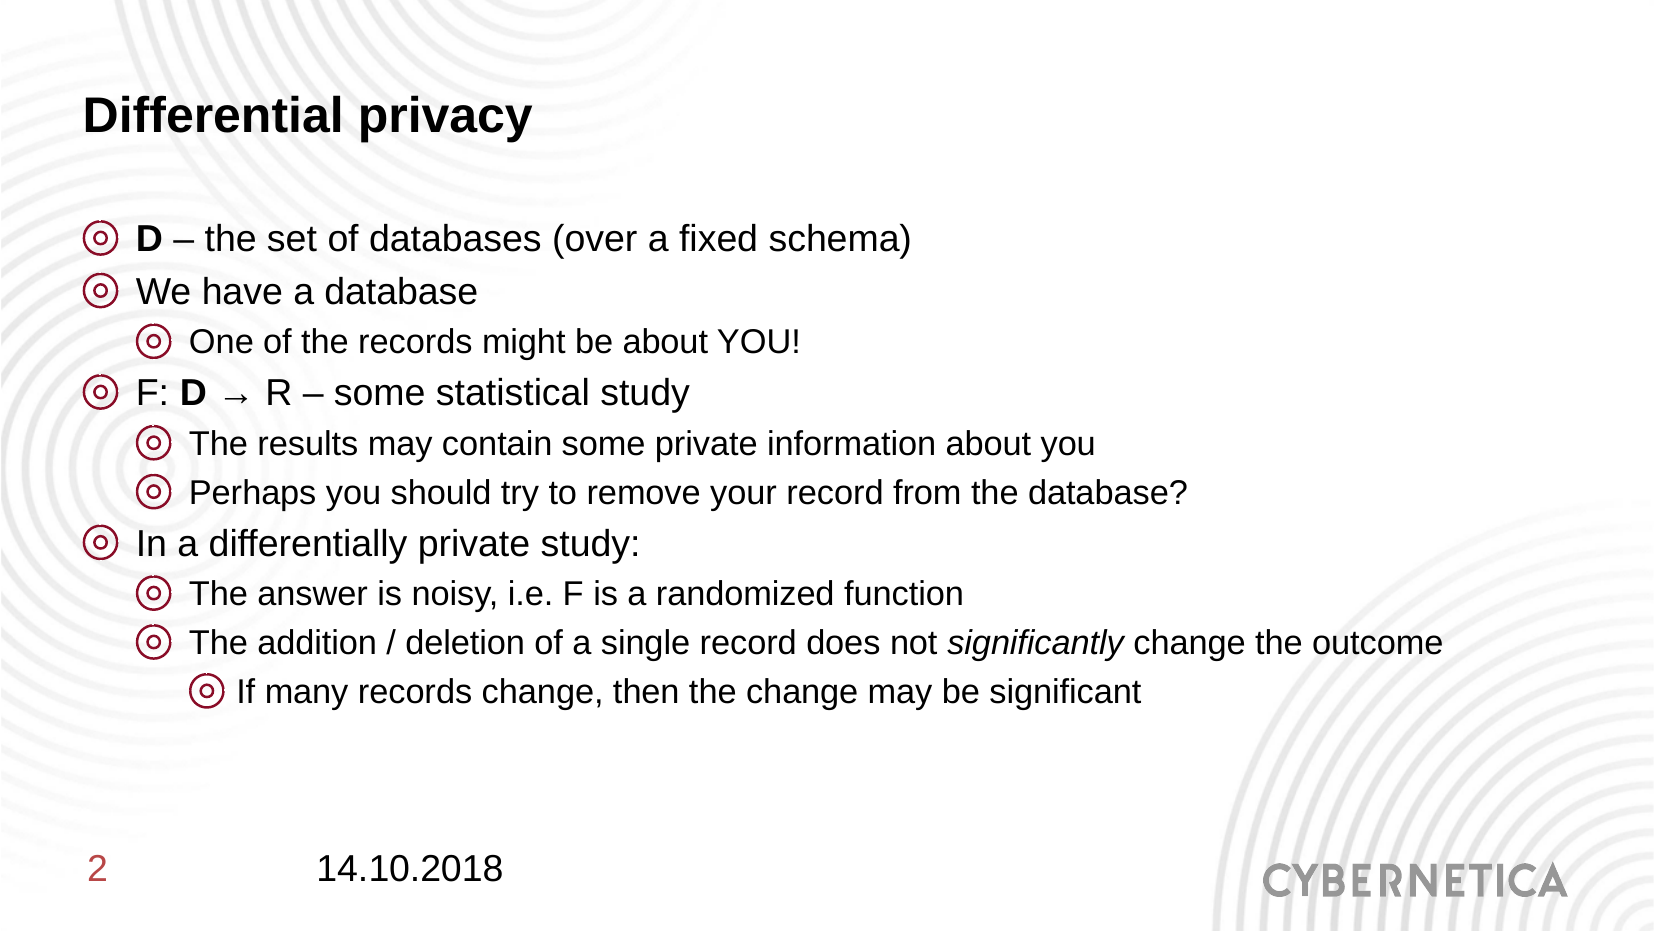

# Differential privacy
D – the set of databases (over a fixed schema)
We have a database
One of the records might be about YOU!
F: D → R – some statistical study
The results may contain some private information about you
Perhaps you should try to remove your record from the database?
In a differentially private study:
The answer is noisy, i.e. F is a randomized function
The addition / deletion of a single record does not significantly change the outcome
If many records change, then the change may be significant
2
01.04.2000